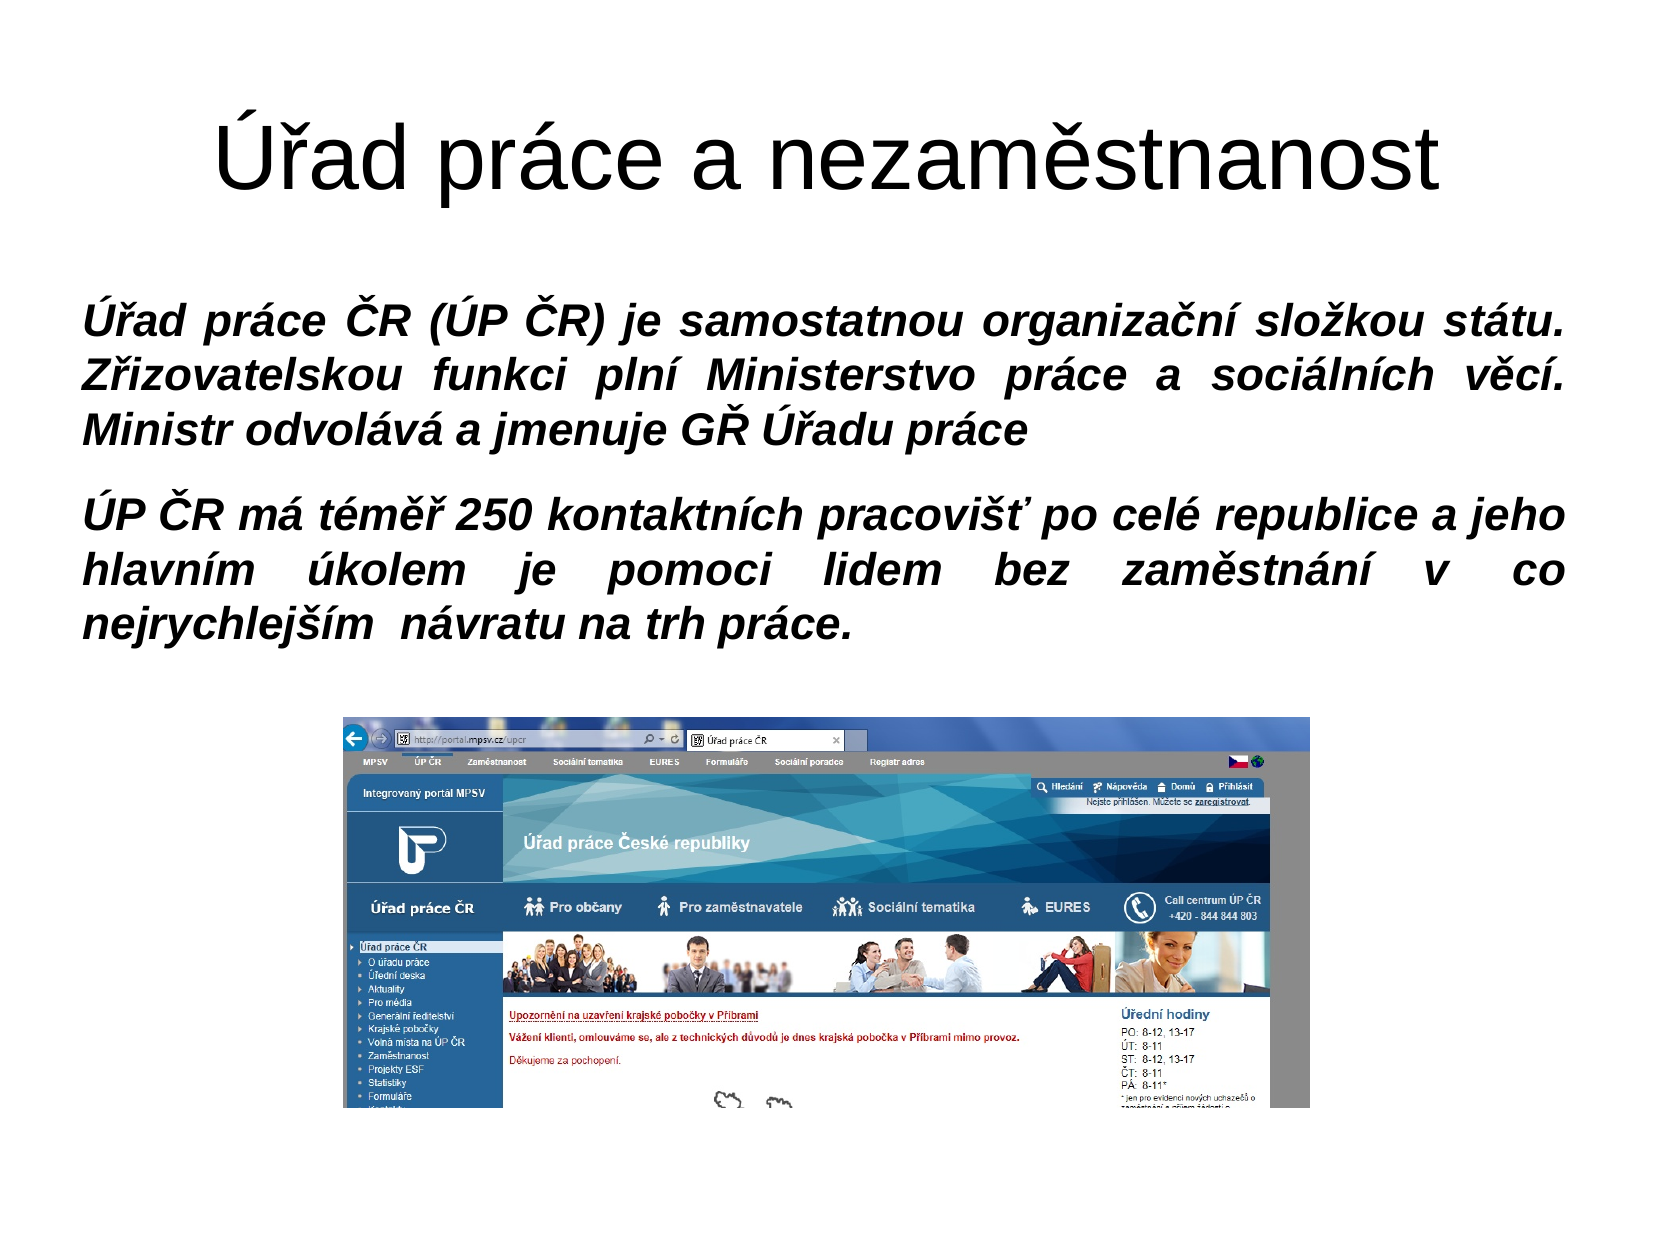

# Úřad práce a nezaměstnanost
Úřad práce ČR (ÚP ČR) je samostatnou organizační složkou státu. Zřizovatelskou funkci plní Ministerstvo práce a sociálních věcí. Ministr odvolává a jmenuje GŘ Úřadu práce
ÚP ČR má téměř 250 kontaktních pracovišť po celé republice a jeho hlavním úkolem je pomoci lidem bez zaměstnání v  co nejrychlejším  návratu na trh práce.